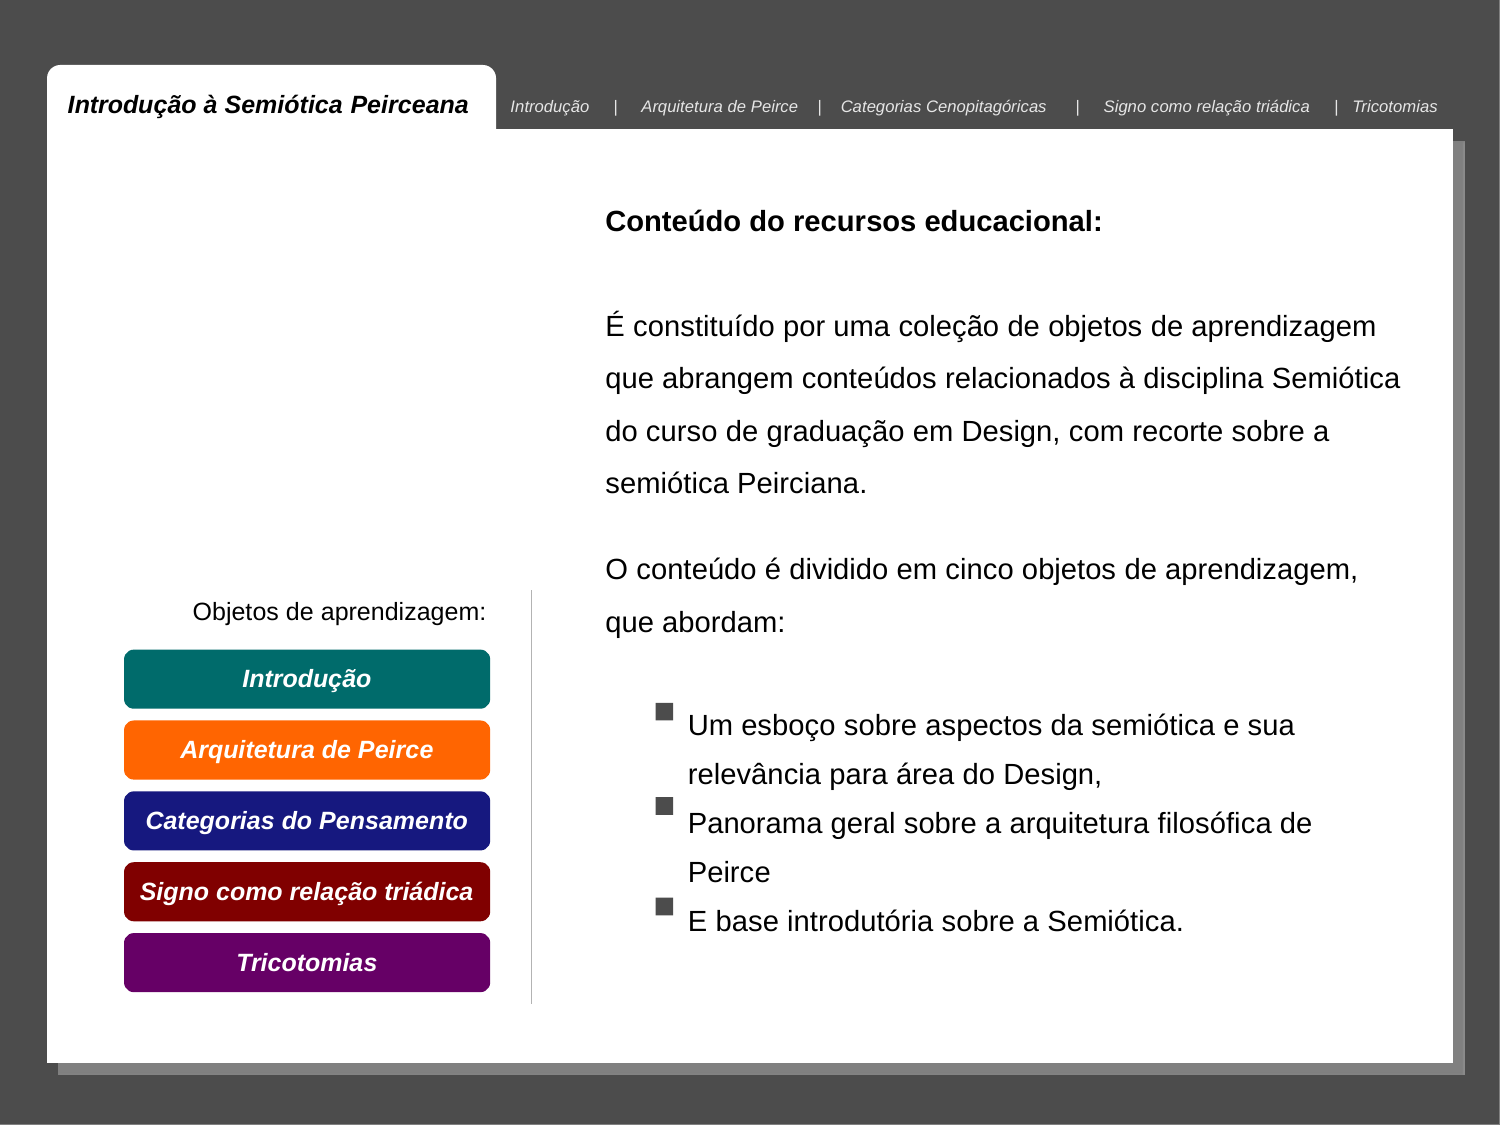

Conteúdo do recursos educacional:
É constituído por uma coleção de objetos de aprendizagem que abrangem conteúdos relacionados à disciplina Semiótica do curso de graduação em Design, com recorte sobre a semiótica Peirciana.
O conteúdo é dividido em cinco objetos de aprendizagem, que abordam:
Objetos de aprendizagem:
Introdução
Um esboço sobre aspectos da semiótica e sua relevância para área do Design,
Panorama geral sobre a arquitetura filosófica de Peirce
E base introdutória sobre a Semiótica.
Arquitetura de Peirce
Categorias do Pensamento
Signo como relação triádica
Tricotomias